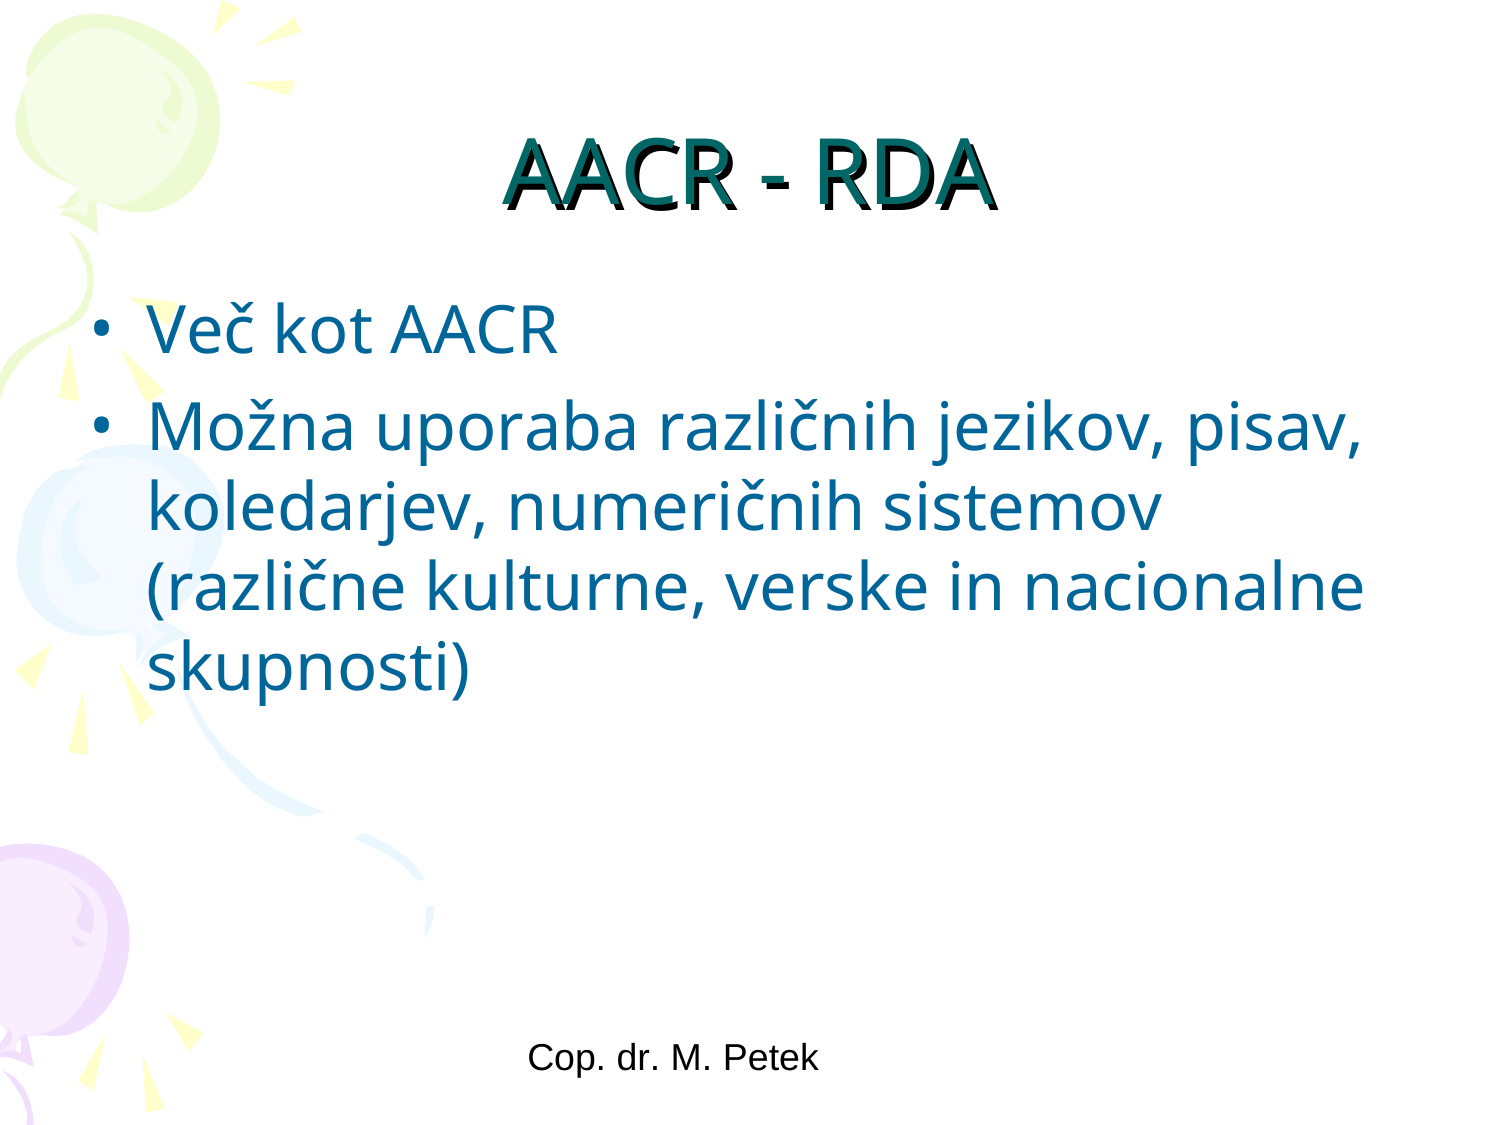

# AACR - RDA
Več kot AACR
Možna uporaba različnih jezikov, pisav, koledarjev, numeričnih sistemov (različne kulturne, verske in nacionalne skupnosti)
Cop. dr. M. Petek